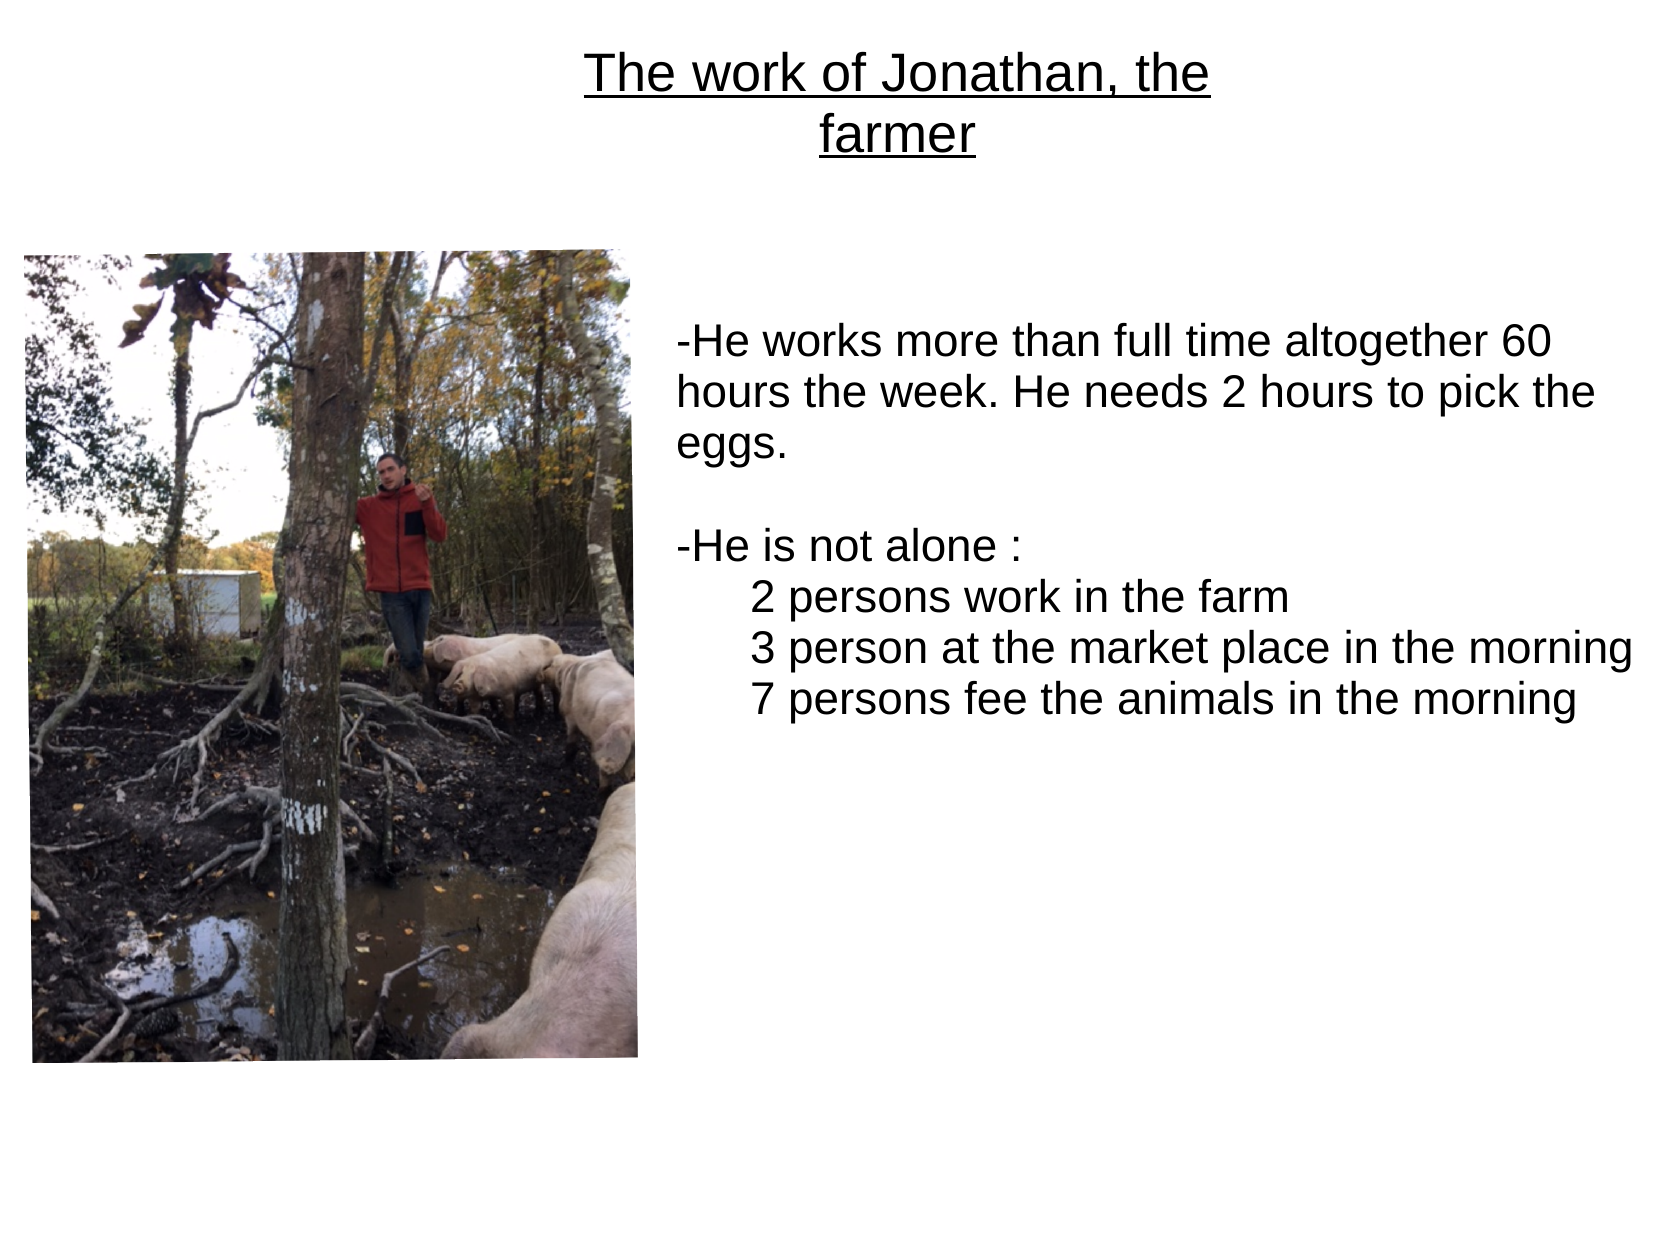

The work of Jonathan, the farmer
-He works more than full time altogether 60 hours the week. He needs 2 hours to pick the eggs.
-He is not alone :
	2 persons work in the farm
	3 person at the market place in the morning
	7 persons fee the animals in the morning